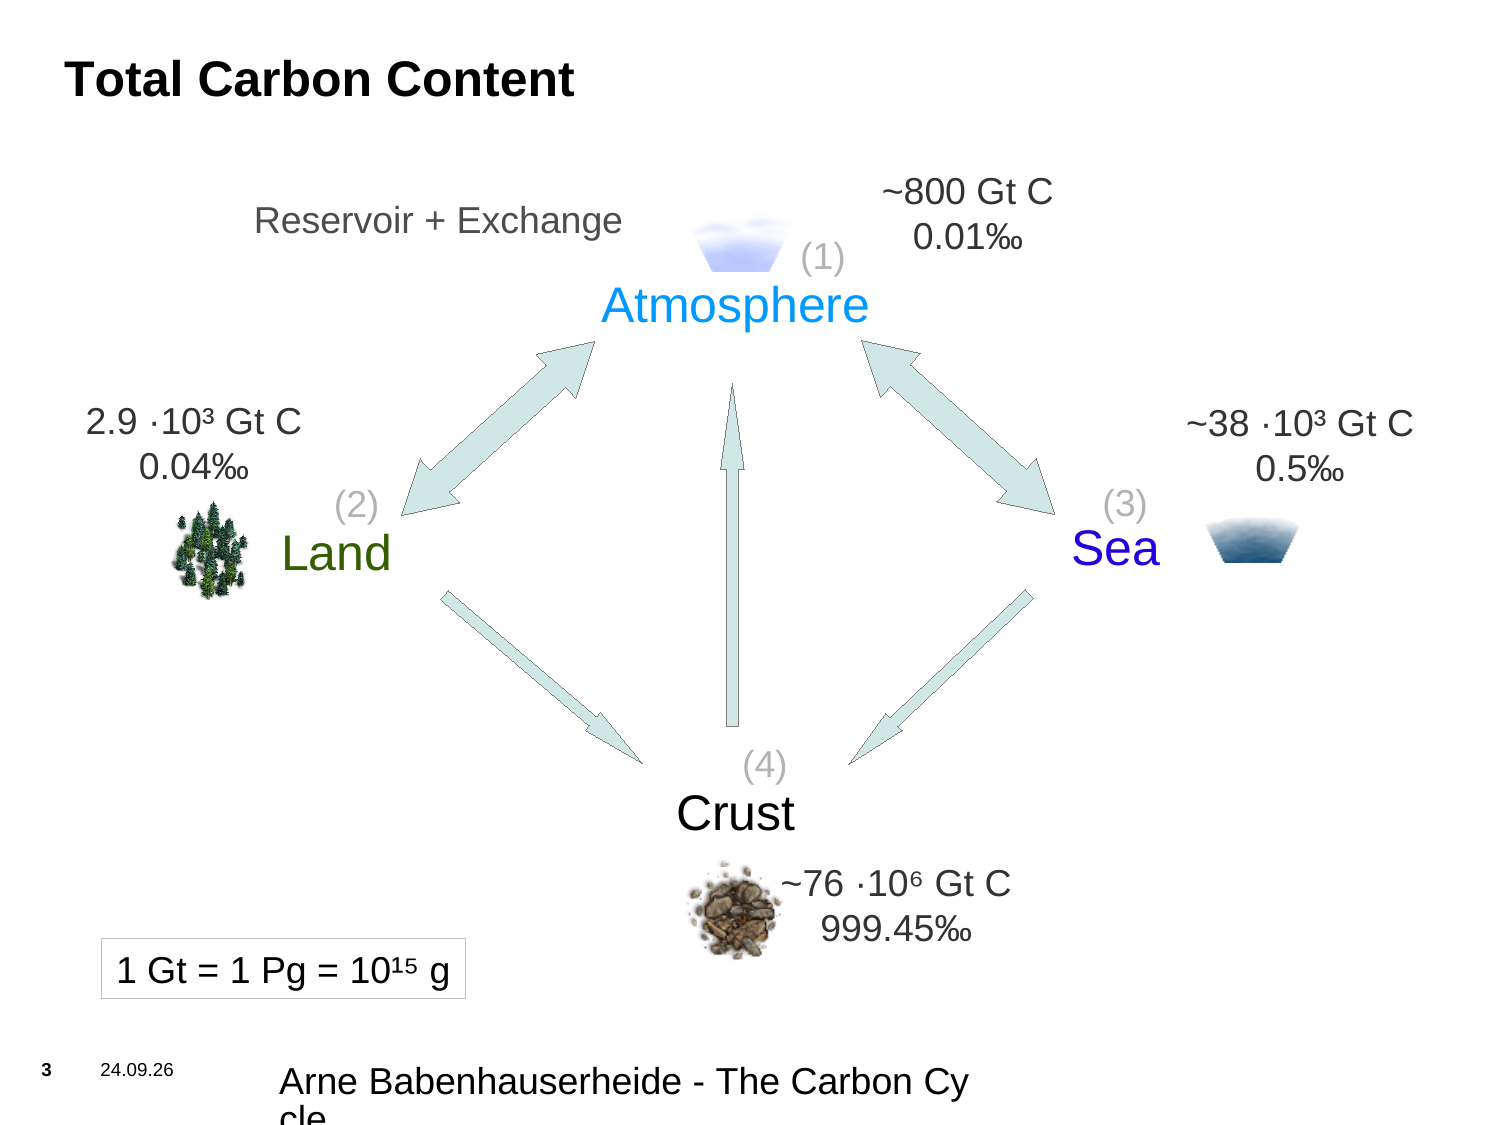

# Total Carbon Content
~800 Gt C
0.01‰
Reservoir + Exchange
(1)
(3)
(2)
(4)
Atmosphere
2.9 ·10³ Gt C
0.04‰
~38 ·10³ Gt C
0.5‰
Sea
Land
Crust
~76 ·10⁶ Gt C
999.45‰
1 Gt = 1 Pg = 10¹⁵ g
Arne Babenhauserheide - The Carbon Cycle